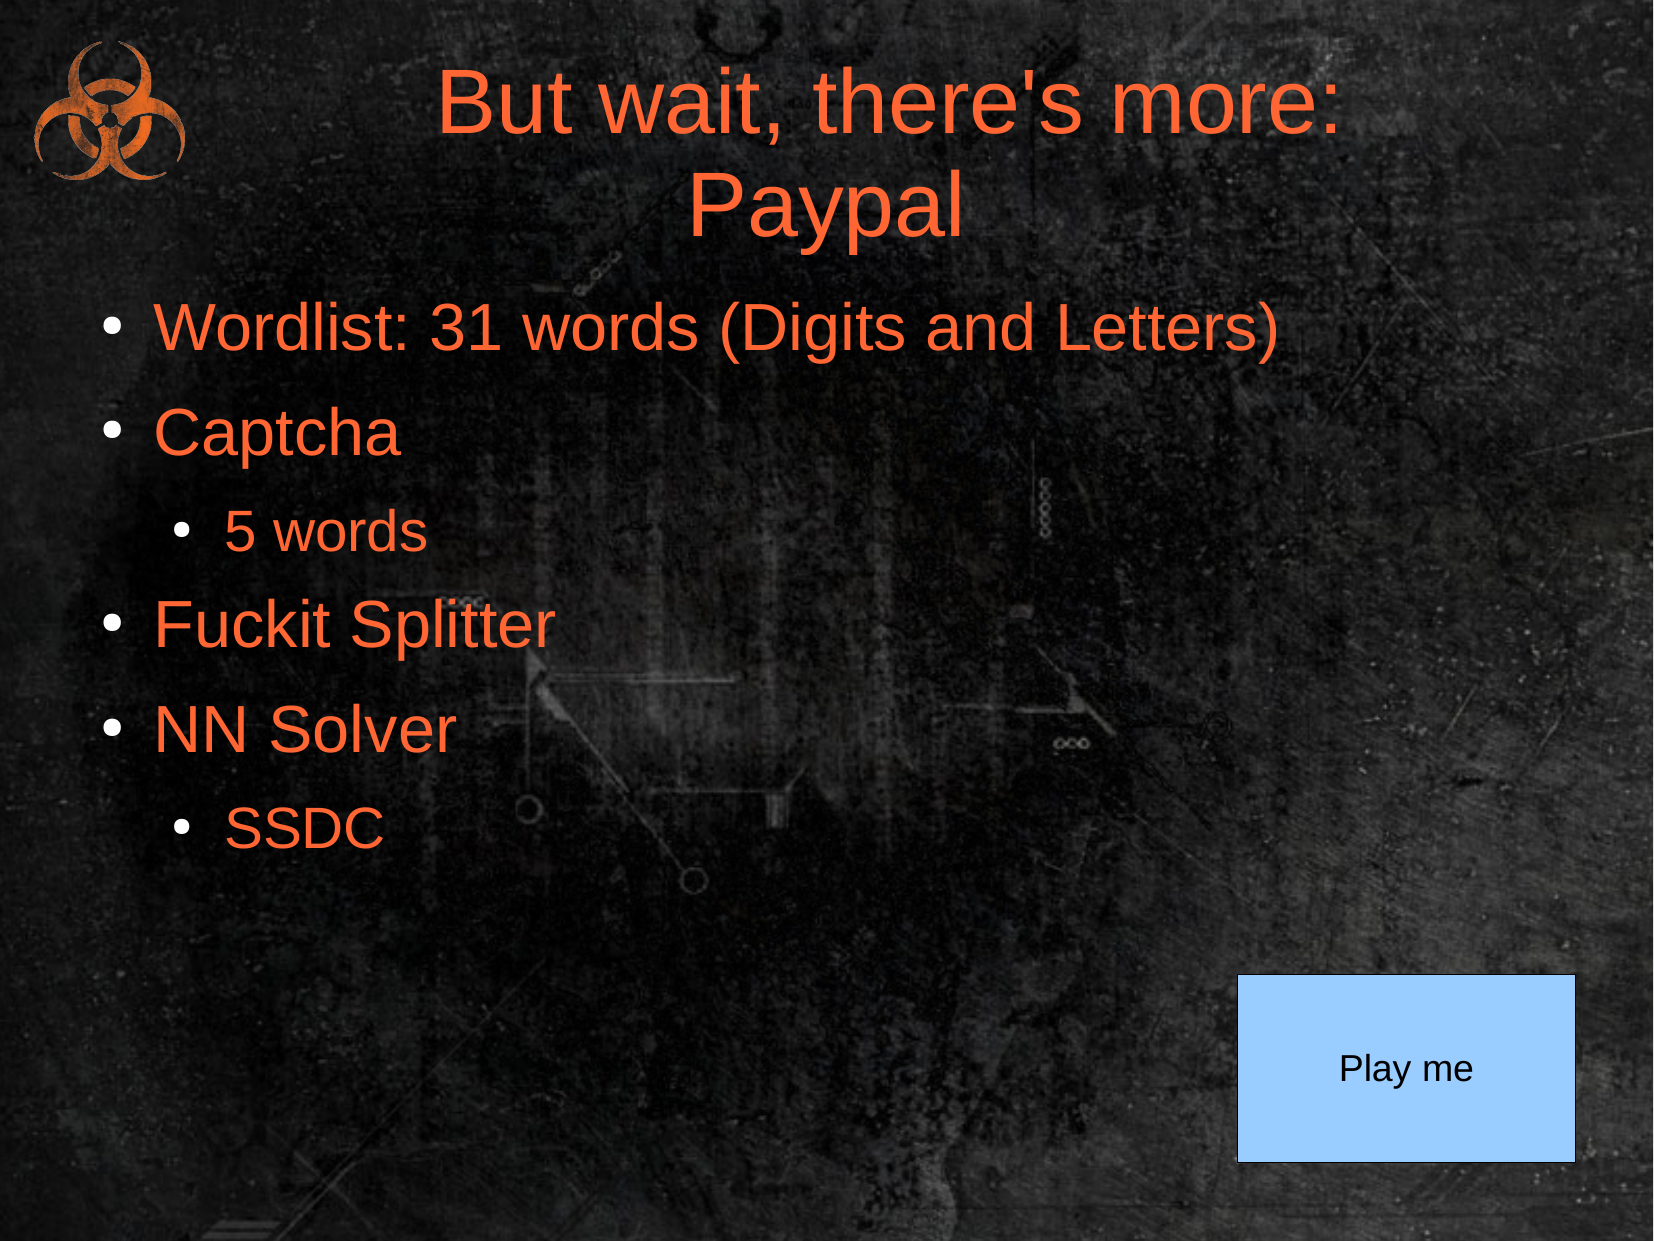

# But wait, there's more: Paypal
Wordlist: 31 words (Digits and Letters)
Captcha
5 words
Fuckit Splitter
NN Solver
SSDC
Play me